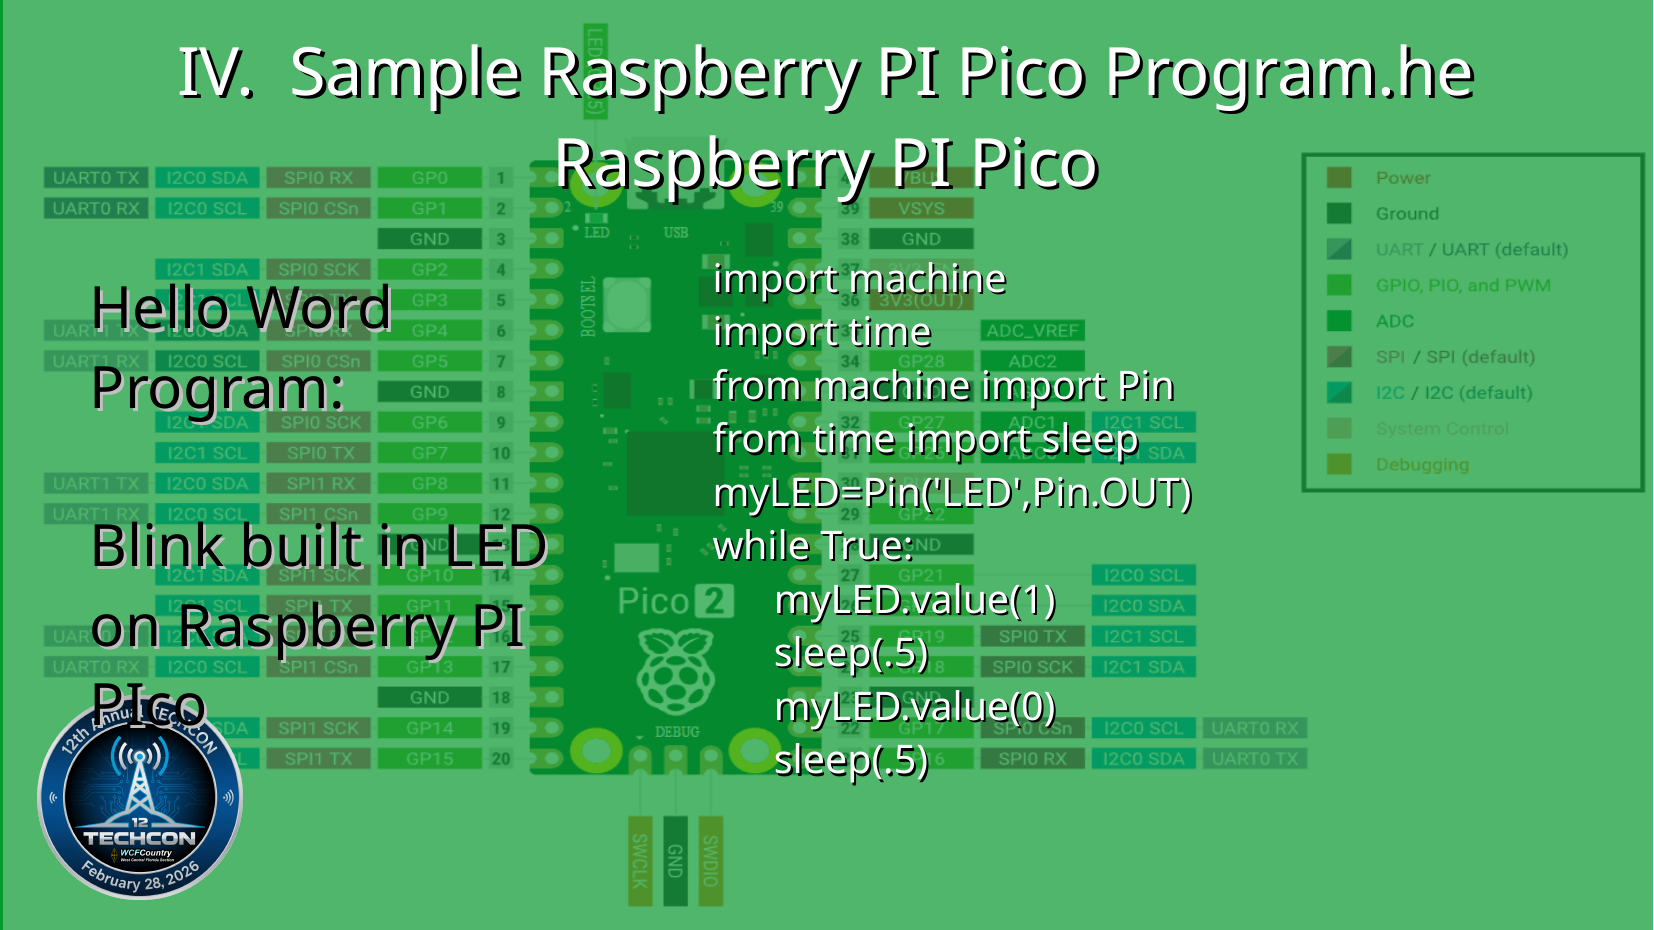

# IV. Sample Raspberry PI Pico Program.he Raspberry PI Pico
import machine
import time
from machine import Pin
from time import sleep
myLED=Pin('LED',Pin.OUT)
while True:
 myLED.value(1)
 sleep(.5)
 myLED.value(0)
 sleep(.5)
Hello Word Program:
Blink built in LED on Raspberry PI PIco